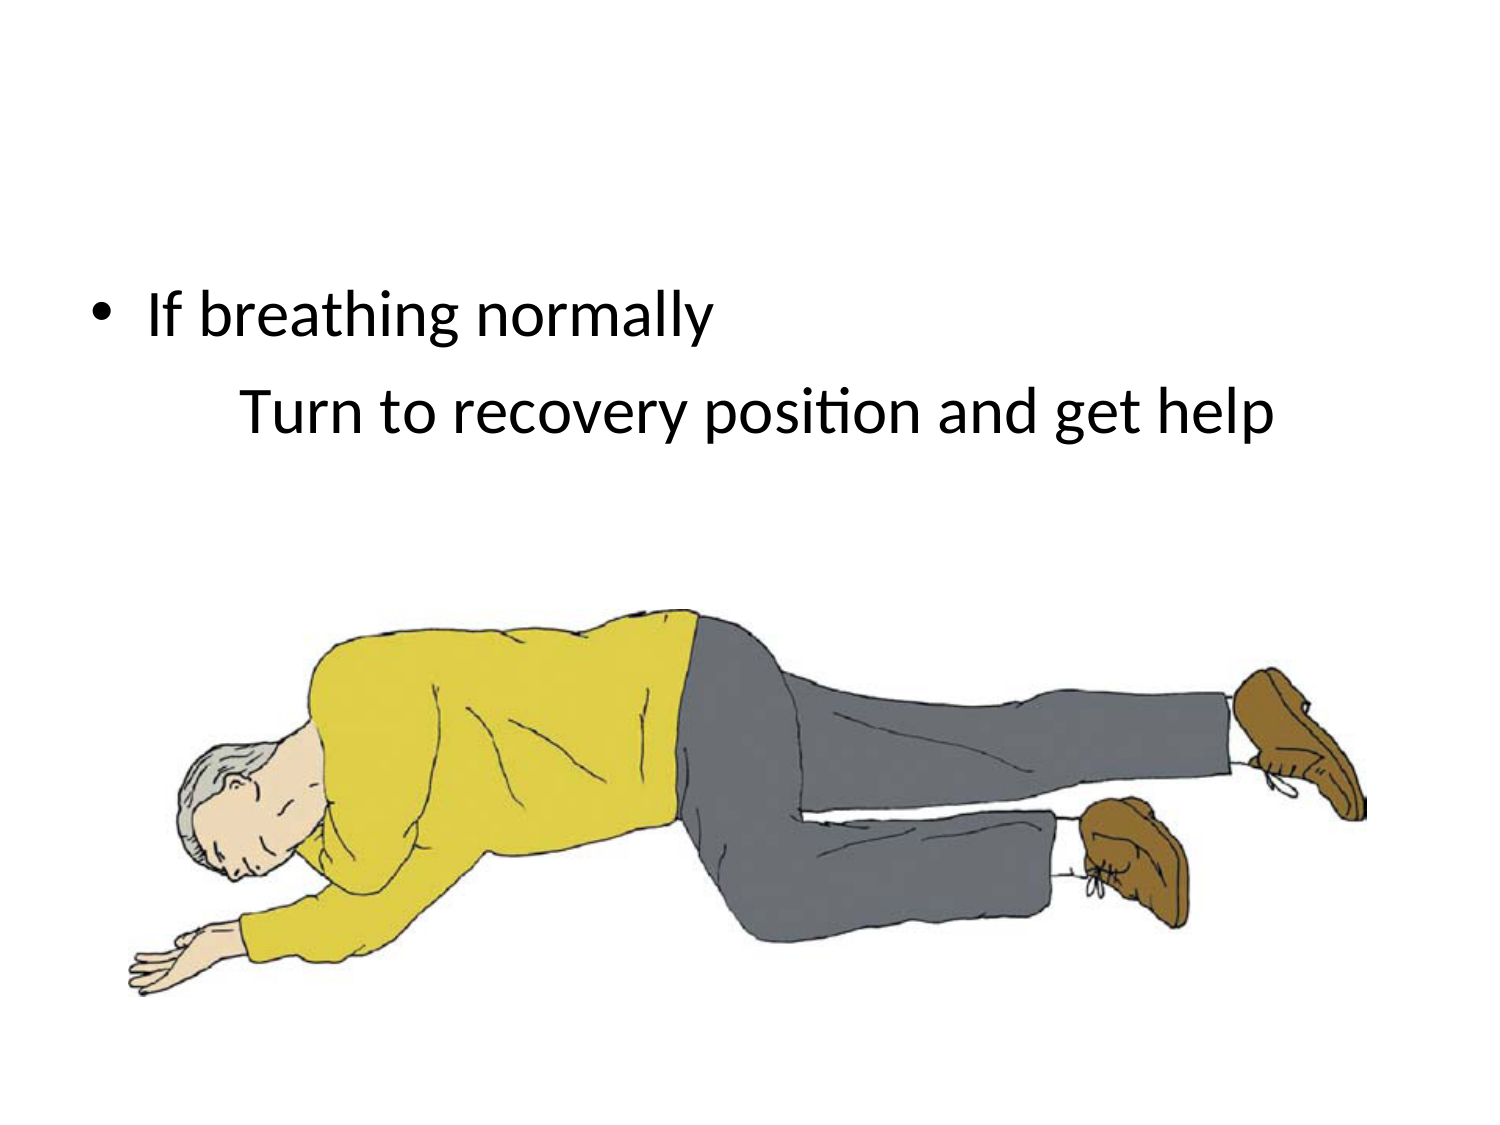

If breathing normally
		Turn to recovery position and get help